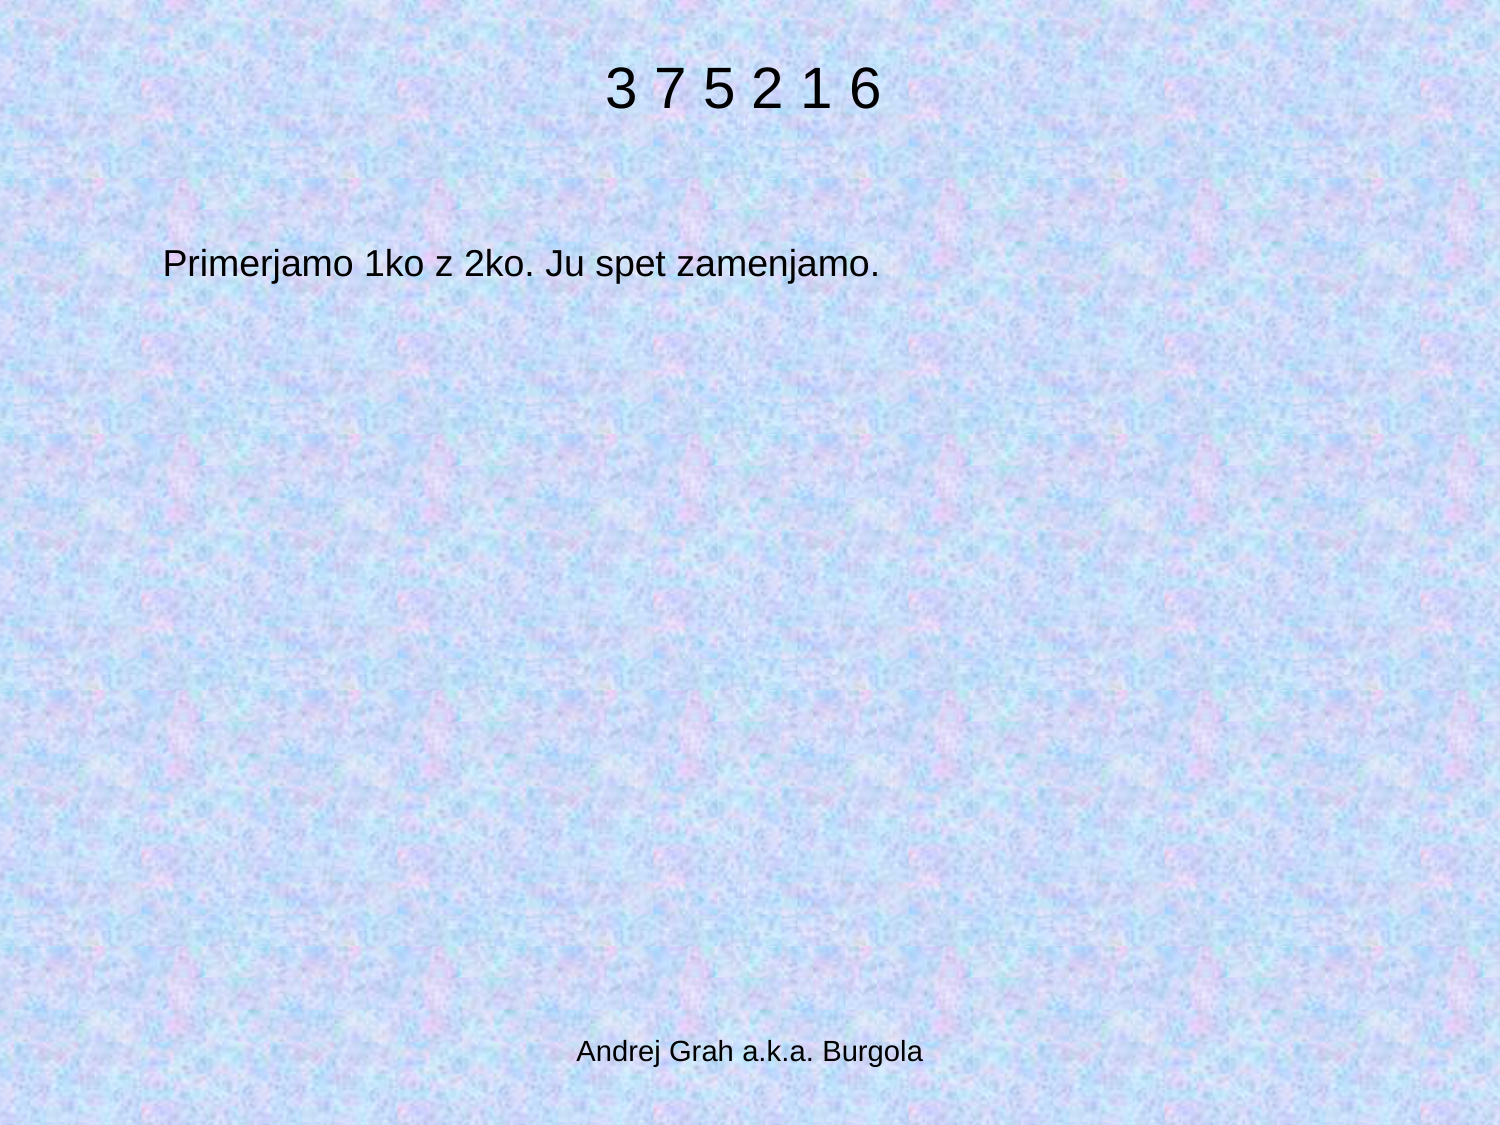

3 7 5 2 1 6
Primerjamo 1ko z 2ko. Ju spet zamenjamo.
Andrej Grah a.k.a. Burgola